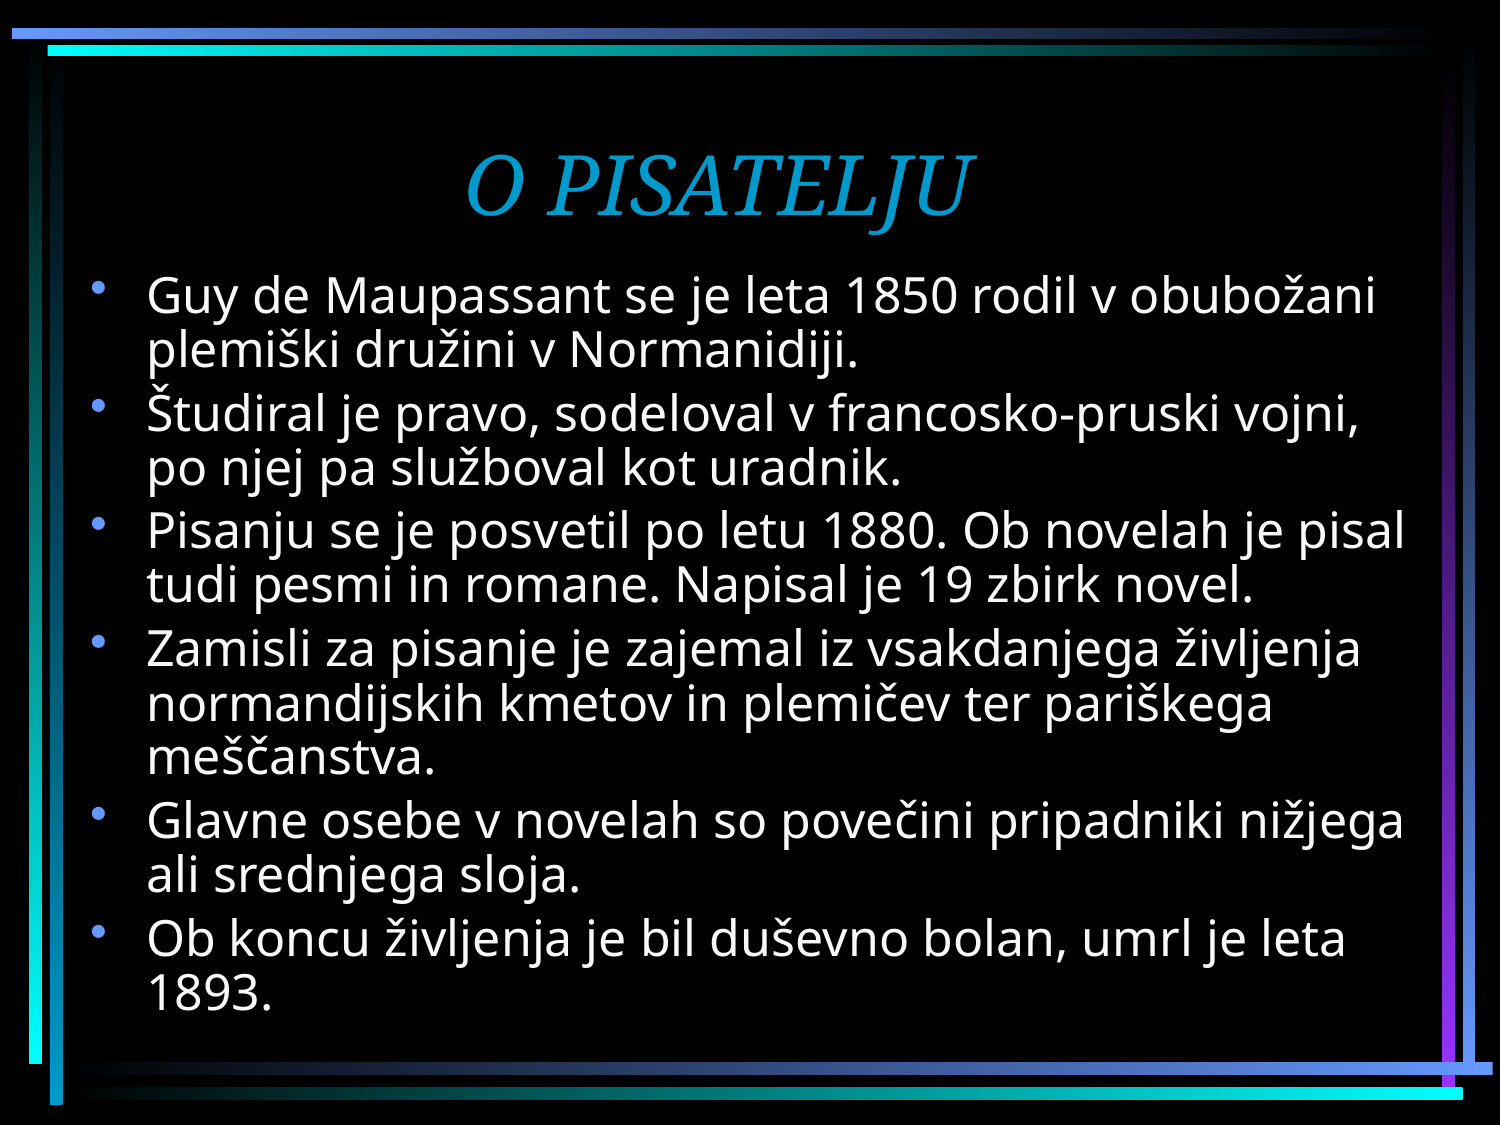

# O PISATELJU
Guy de Maupassant se je leta 1850 rodil v obubožani plemiški družini v Normanidiji.
Študiral je pravo, sodeloval v francosko-pruski vojni, po njej pa služboval kot uradnik.
Pisanju se je posvetil po letu 1880. Ob novelah je pisal tudi pesmi in romane. Napisal je 19 zbirk novel.
Zamisli za pisanje je zajemal iz vsakdanjega življenja normandijskih kmetov in plemičev ter pariškega meščanstva.
Glavne osebe v novelah so povečini pripadniki nižjega ali srednjega sloja.
Ob koncu življenja je bil duševno bolan, umrl je leta 1893.